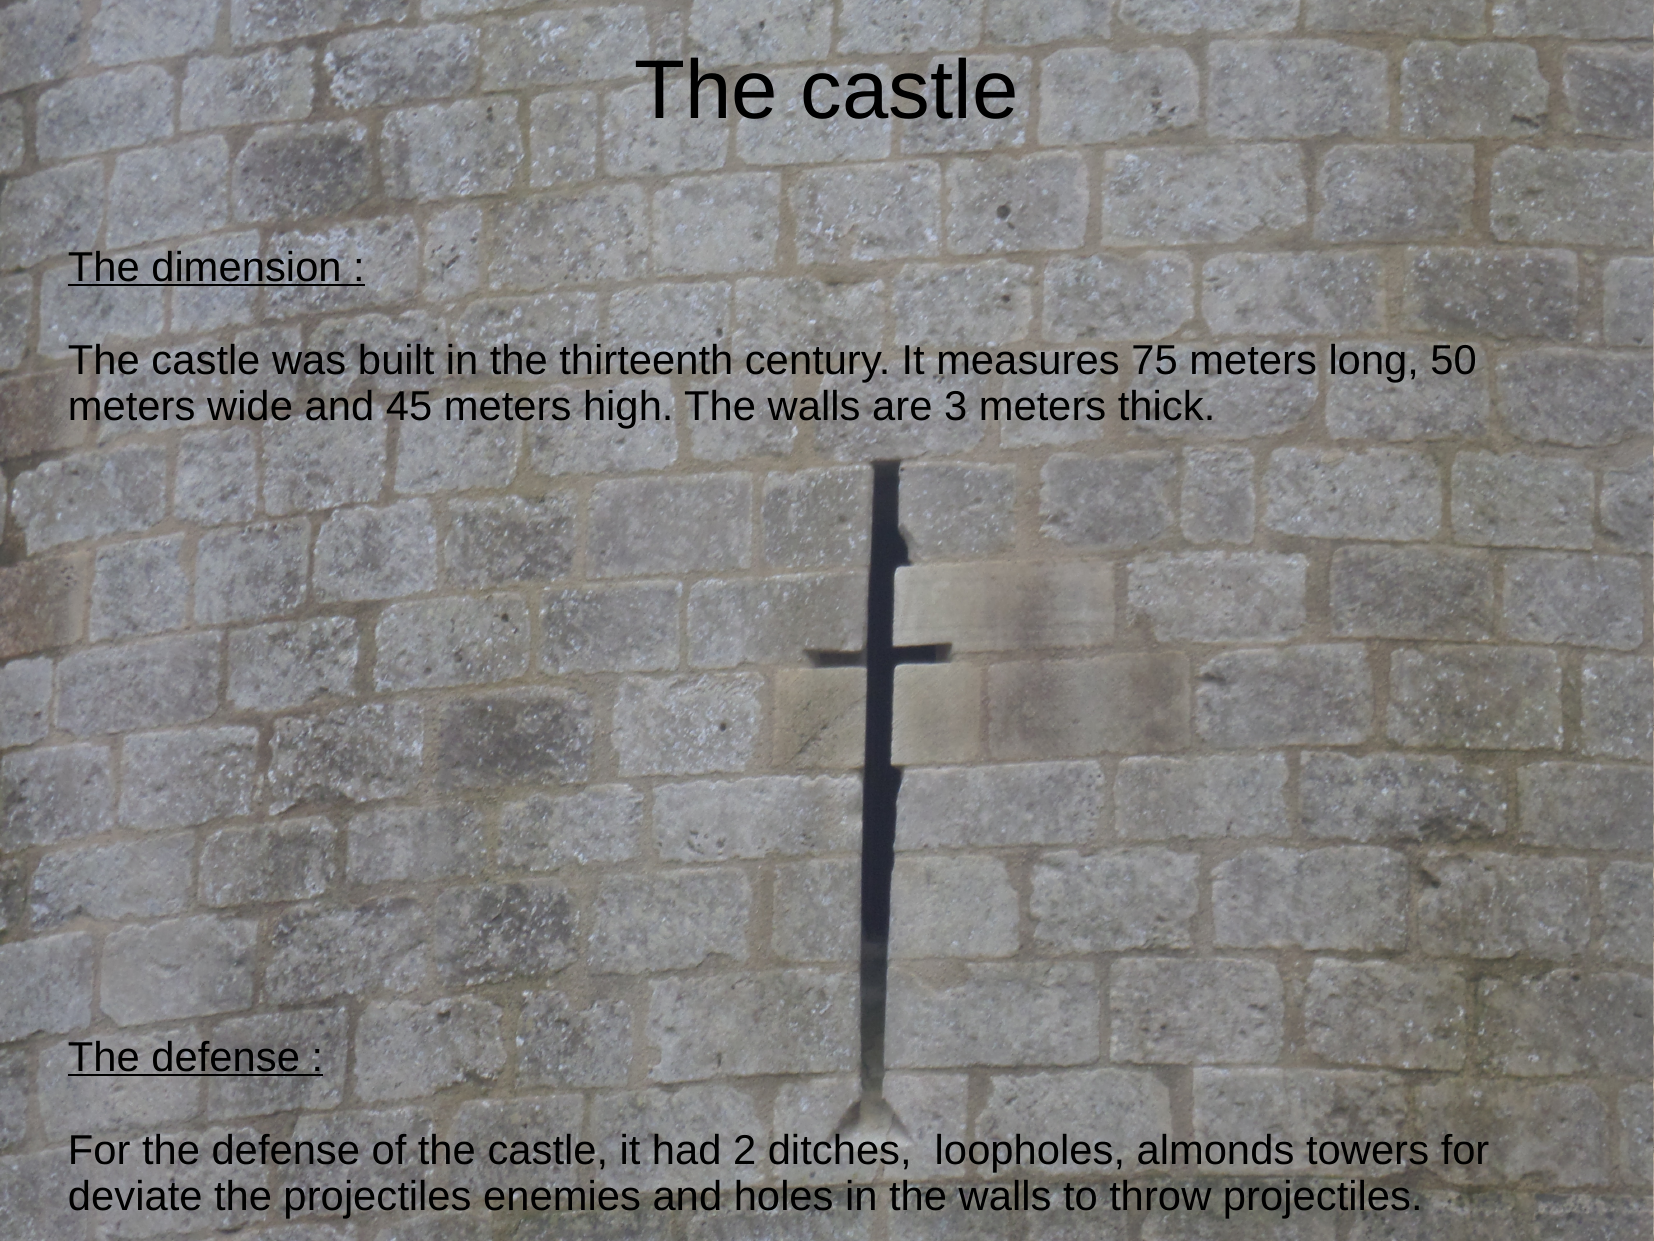

The castle
#
The dimension :
The castle was built in the thirteenth century. It measures 75 meters long, 50 meters wide and 45 meters high. The walls are 3 meters thick.
The defense :
For the defense of the castle, it had 2 ditches, loopholes, almonds towers for deviate the projectiles enemies and holes in the walls to throw projectiles.